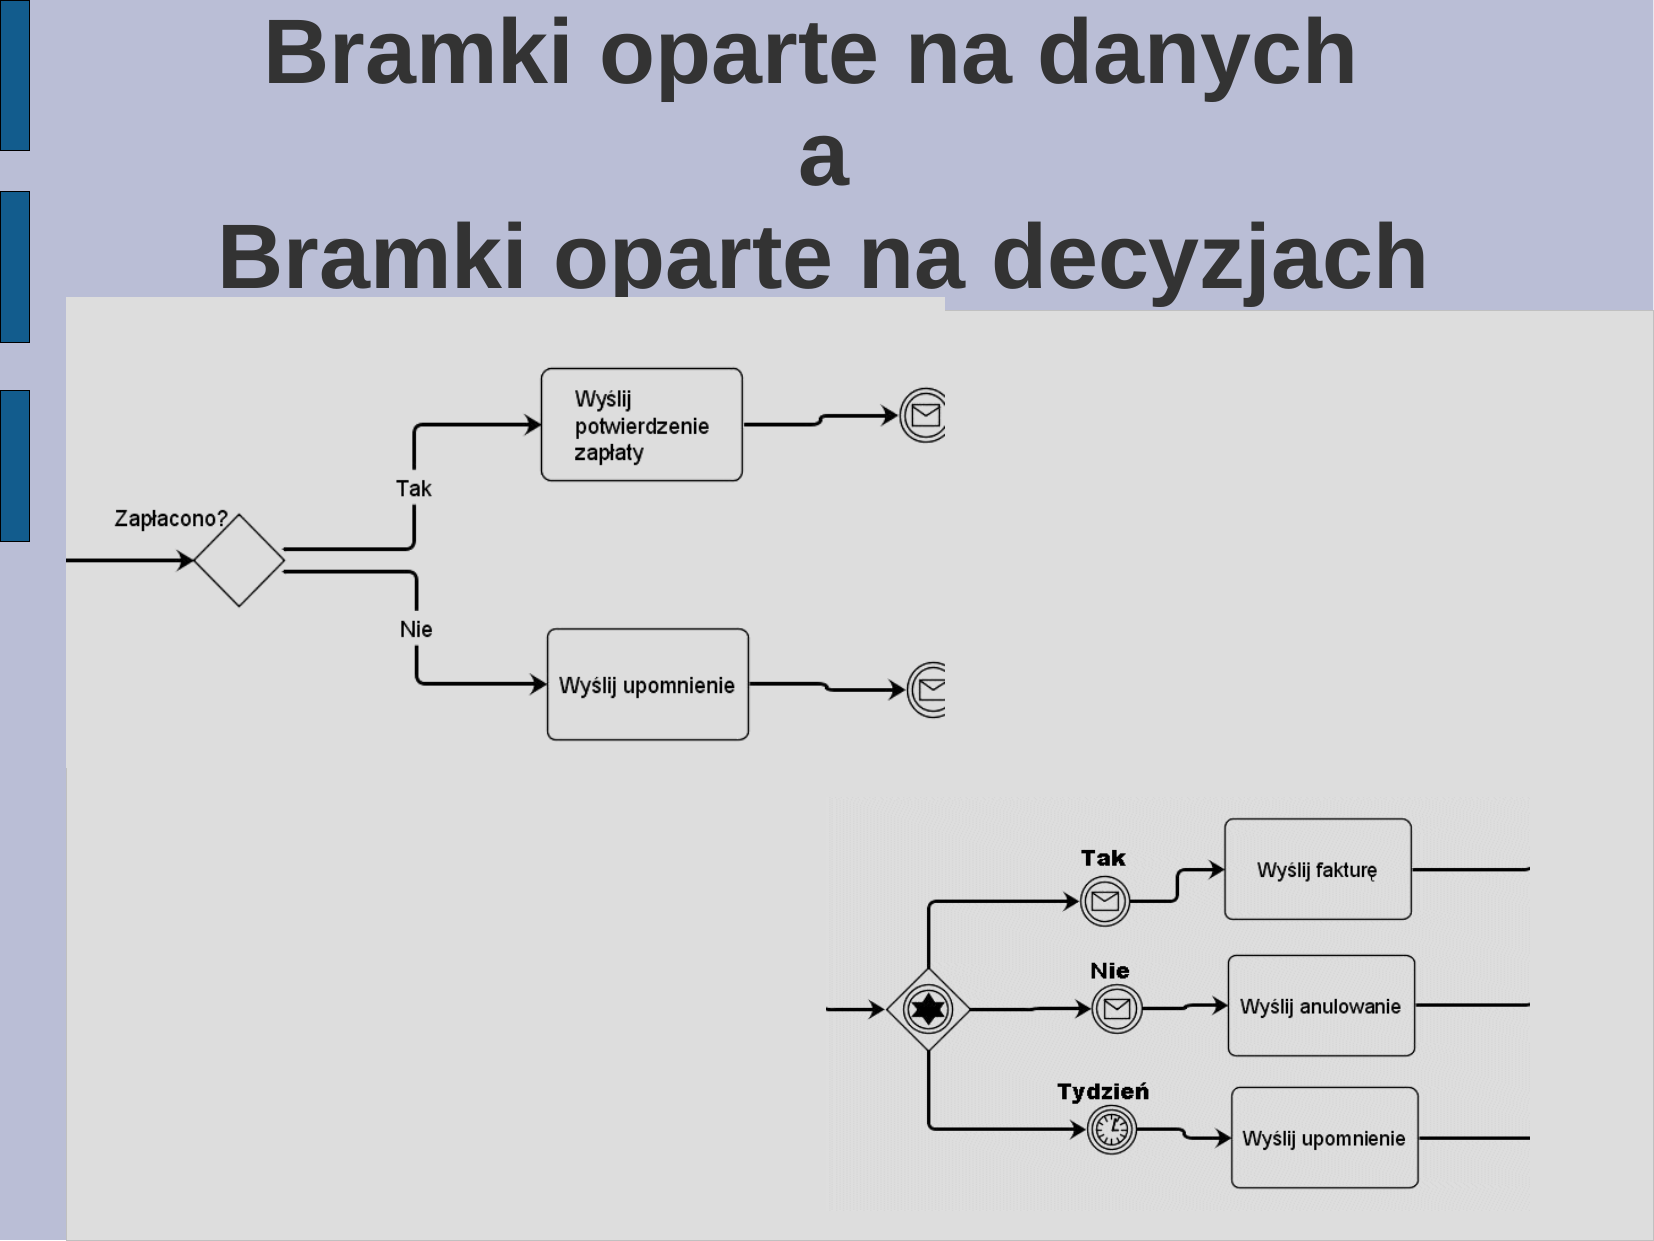

# Bramki oparte na danych a Bramki oparte na decyzjach